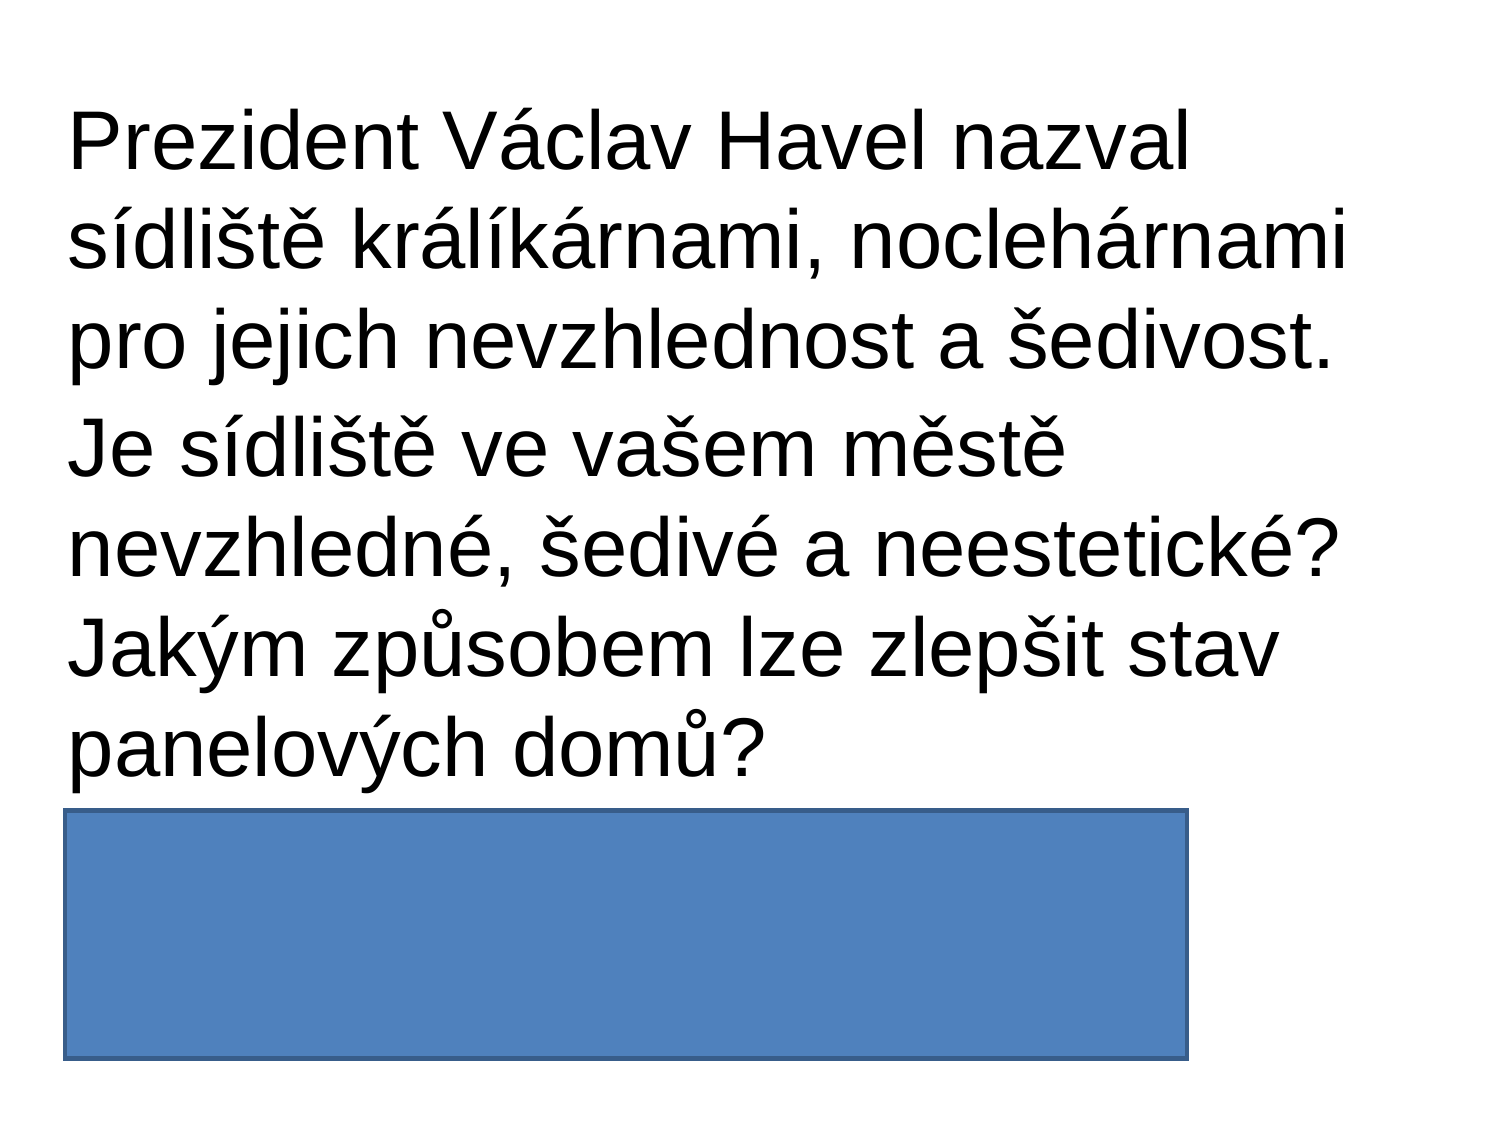

Prezident Václav Havel nazval sídliště králíkárnami, noclehárnami pro jejich nevzhlednost a šedivost.
Je sídliště ve vašem městě nevzhledné, šedivé a neestetické?
Jakým způsobem lze zlepšit stav panelových domů?
Je to například výměna oken, zateplení, barevnost fasád.